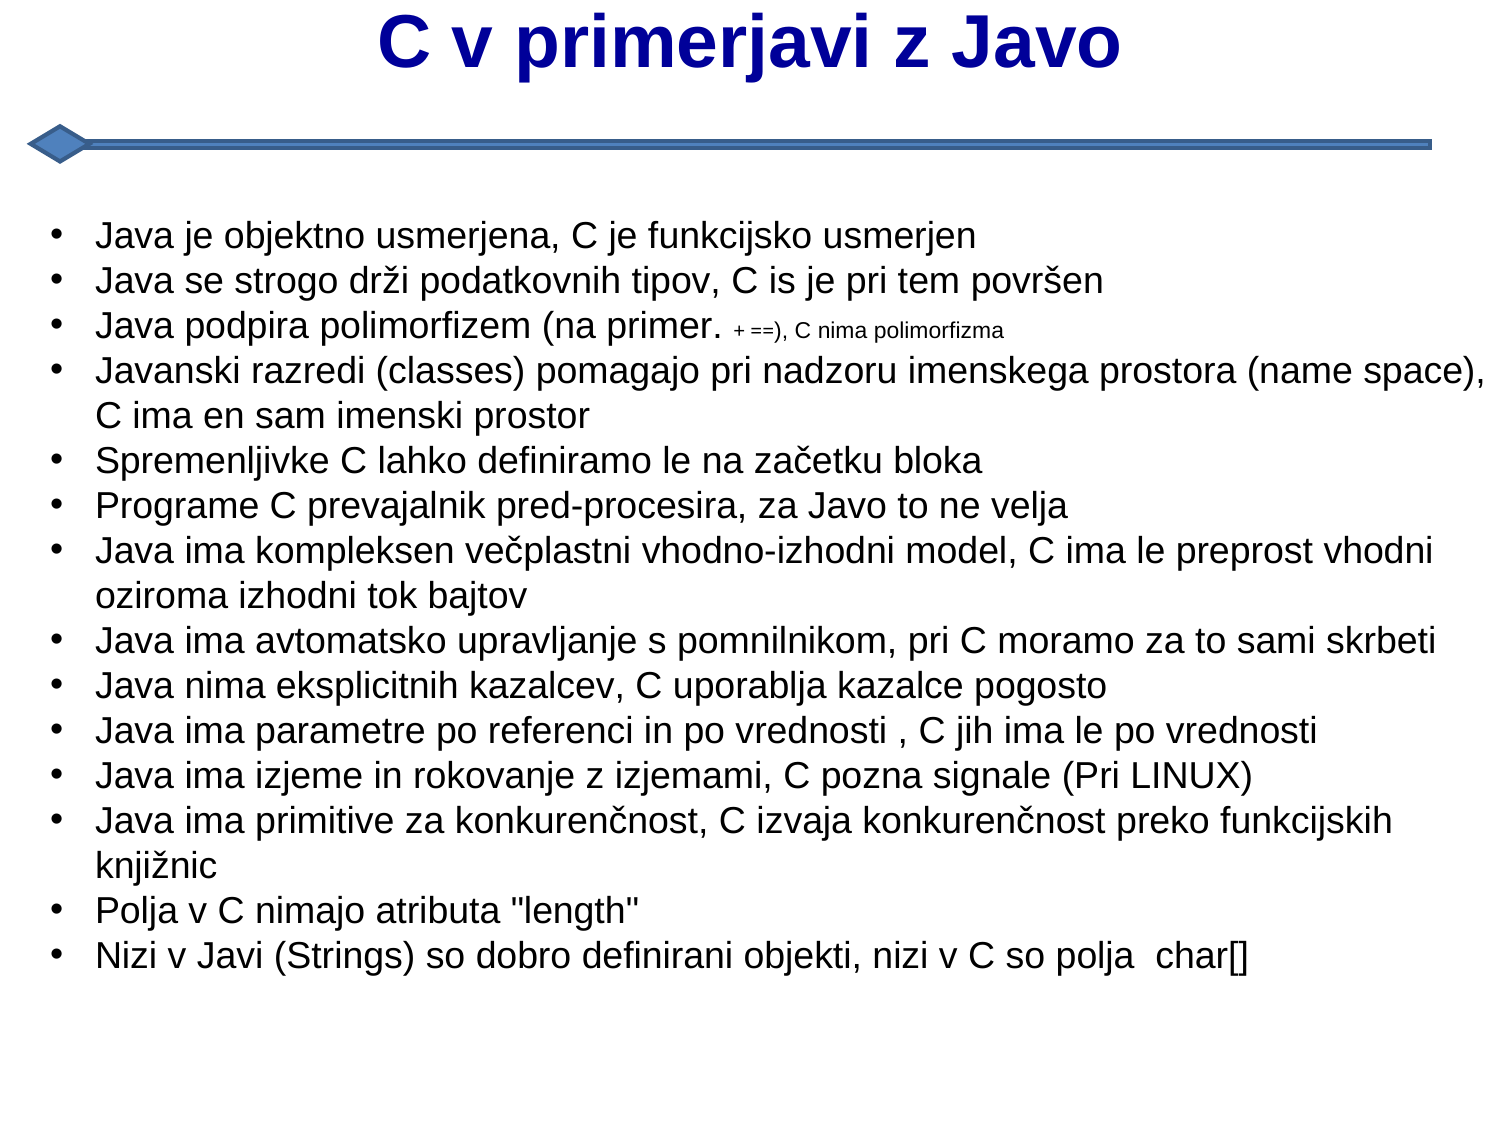

# C v primerjavi z Javo
Java je objektno usmerjena, C je funkcijsko usmerjen
Java se strogo drži podatkovnih tipov, C is je pri tem površen
Java podpira polimorfizem (na primer. + ==), C nima polimorfizma
Javanski razredi (classes) pomagajo pri nadzoru imenskega prostora (name space), C ima en sam imenski prostor
Spremenljivke C lahko definiramo le na začetku bloka
Programe C prevajalnik pred-procesira, za Javo to ne velja
Java ima kompleksen večplastni vhodno-izhodni model, C ima le preprost vhodni oziroma izhodni tok bajtov
Java ima avtomatsko upravljanje s pomnilnikom, pri C moramo za to sami skrbeti
Java nima eksplicitnih kazalcev, C uporablja kazalce pogosto
Java ima parametre po referenci in po vrednosti , C jih ima le po vrednosti
Java ima izjeme in rokovanje z izjemami, C pozna signale (Pri LINUX)
Java ima primitive za konkurenčnost, C izvaja konkurenčnost preko funkcijskih knjižnic
Polja v C nimajo atributa "length"
Nizi v Javi (Strings) so dobro definirani objekti, nizi v C so polja  char[]